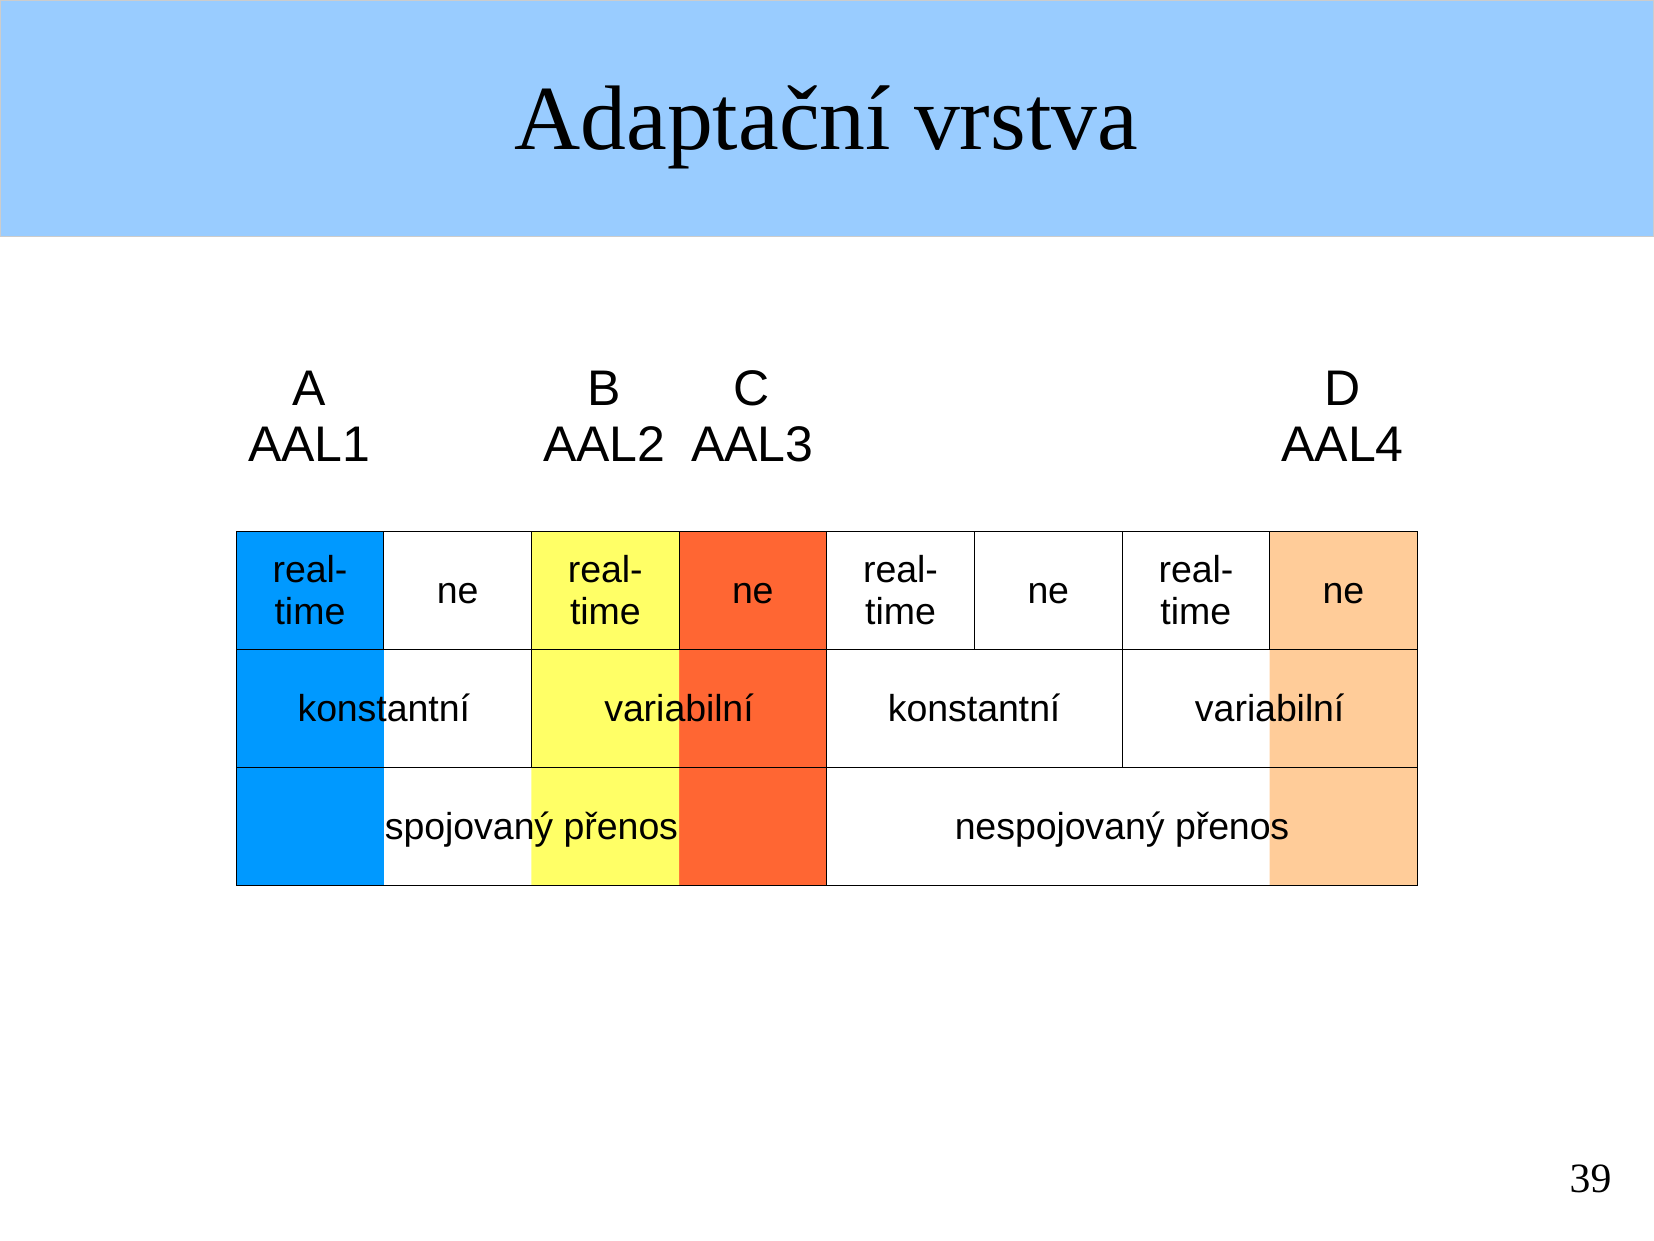

# Adaptační vrstva
A
AAL1
B
AAL2
C
AAL3
D
AAL4
real-
time
ne
real-
time
ne
real-
time
ne
real-
time
ne
konstantní
variabilní
konstantní
variabilní
spojovaný přenos
nespojovaný přenos